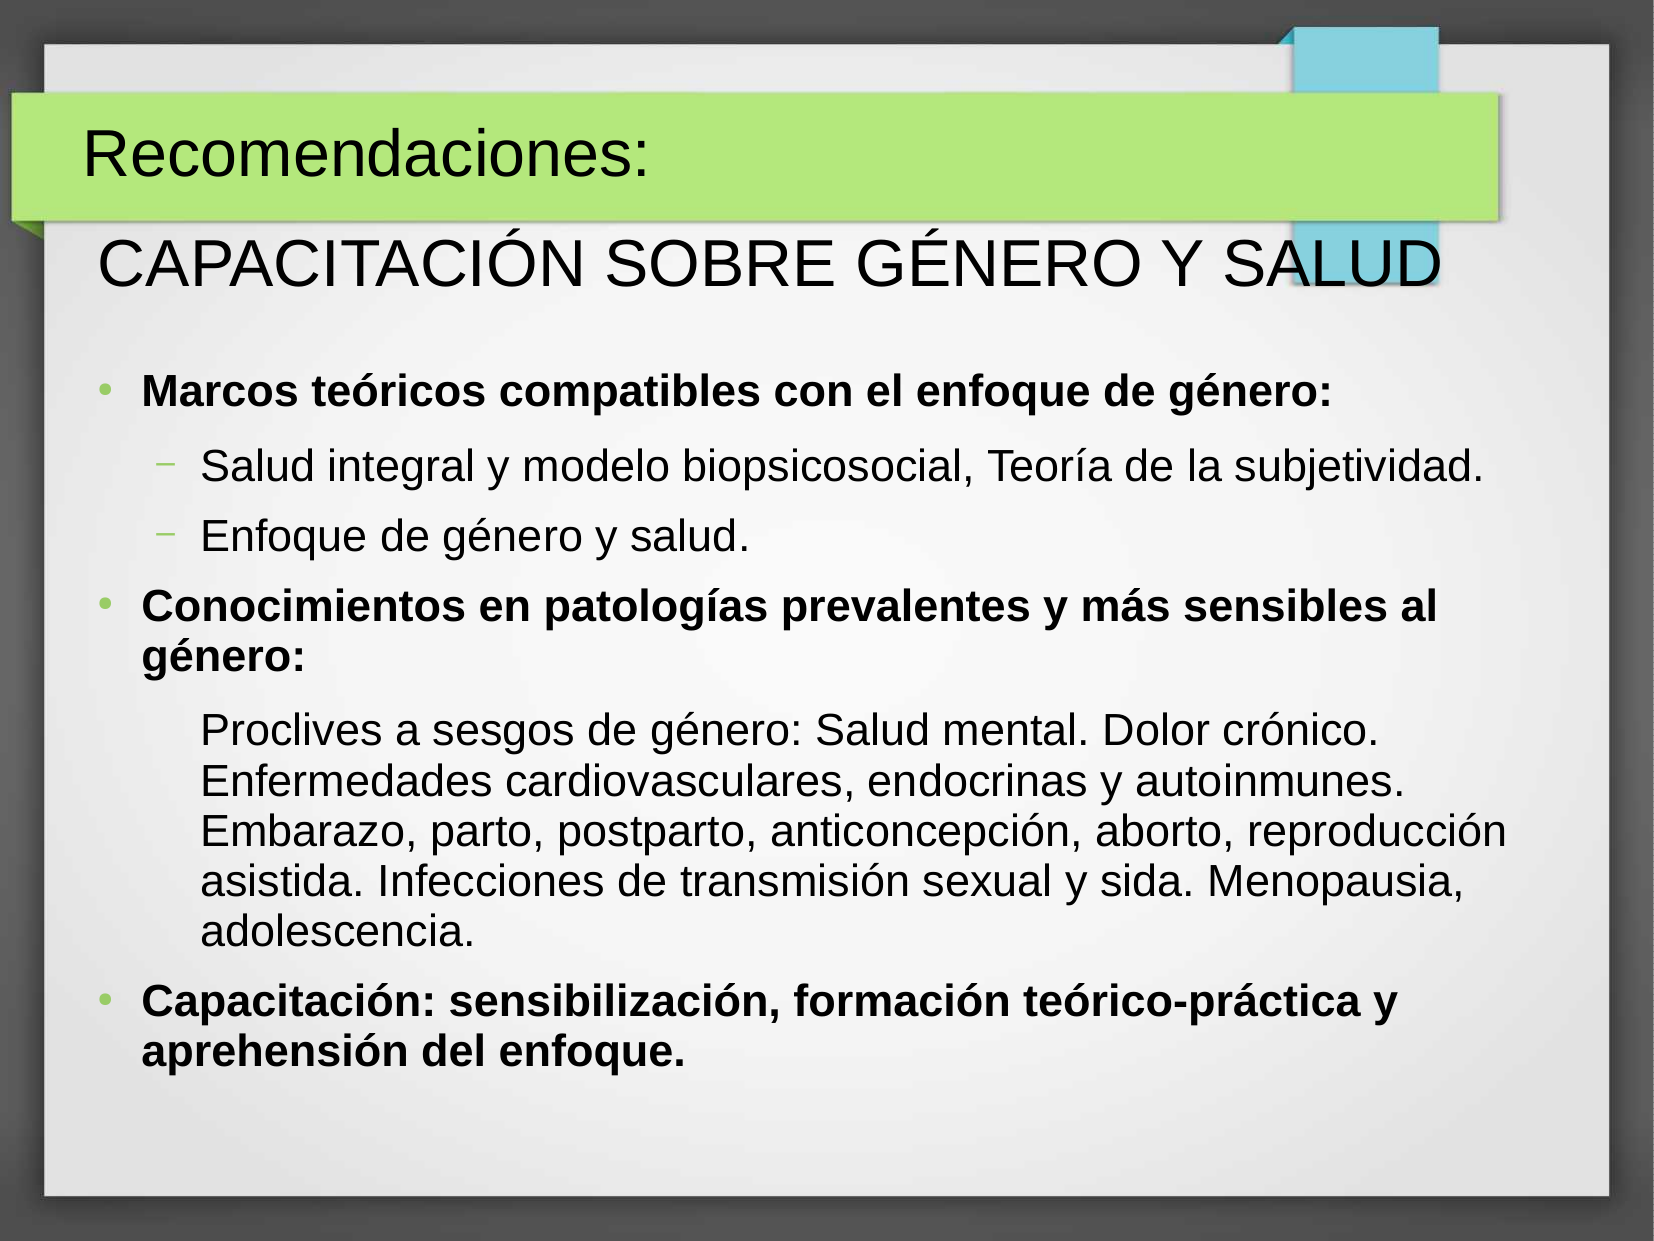

# Recomendaciones:
CAPACITACIÓN SOBRE GÉNERO Y SALUD
Marcos teóricos compatibles con el enfoque de género:
Salud integral y modelo biopsicosocial, Teoría de la subjetividad.
Enfoque de género y salud.
Conocimientos en patologías prevalentes y más sensibles al género:
Proclives a sesgos de género: Salud mental. Dolor crónico. Enfermedades cardiovasculares, endocrinas y autoinmunes. Embarazo, parto, postparto, anticoncepción, aborto, reproducción asistida. Infecciones de transmisión sexual y sida. Menopausia, adolescencia.
Capacitación: sensibilización, formación teórico-práctica y aprehensión del enfoque.